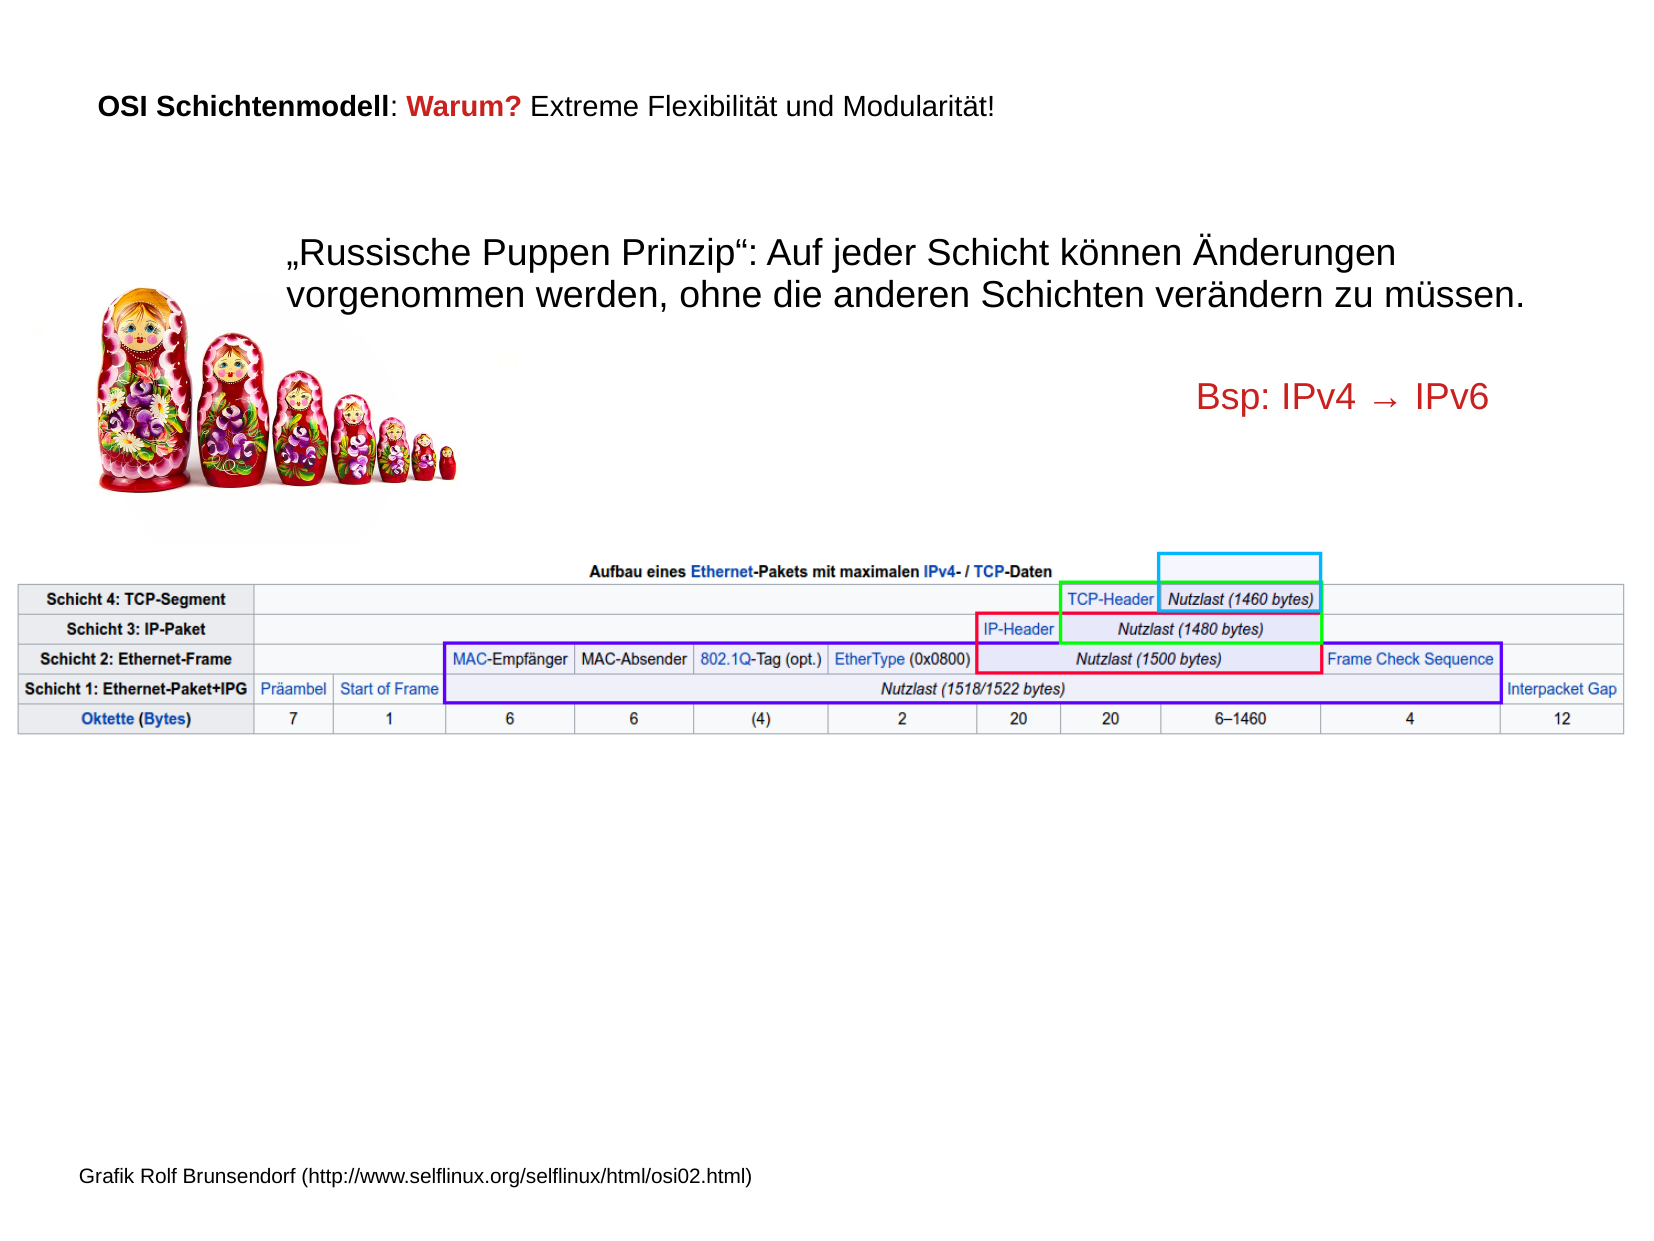

OSI Schichtenmodell: Warum? Extreme Flexibilität und Modularität!
„Russische Puppen Prinzip“: Auf jeder Schicht können Änderungen
vorgenommen werden, ohne die anderen Schichten verändern zu müssen.
Bsp: IPv4 → IPv6
Grafik Rolf Brunsendorf (http://www.selflinux.org/selflinux/html/osi02.html)